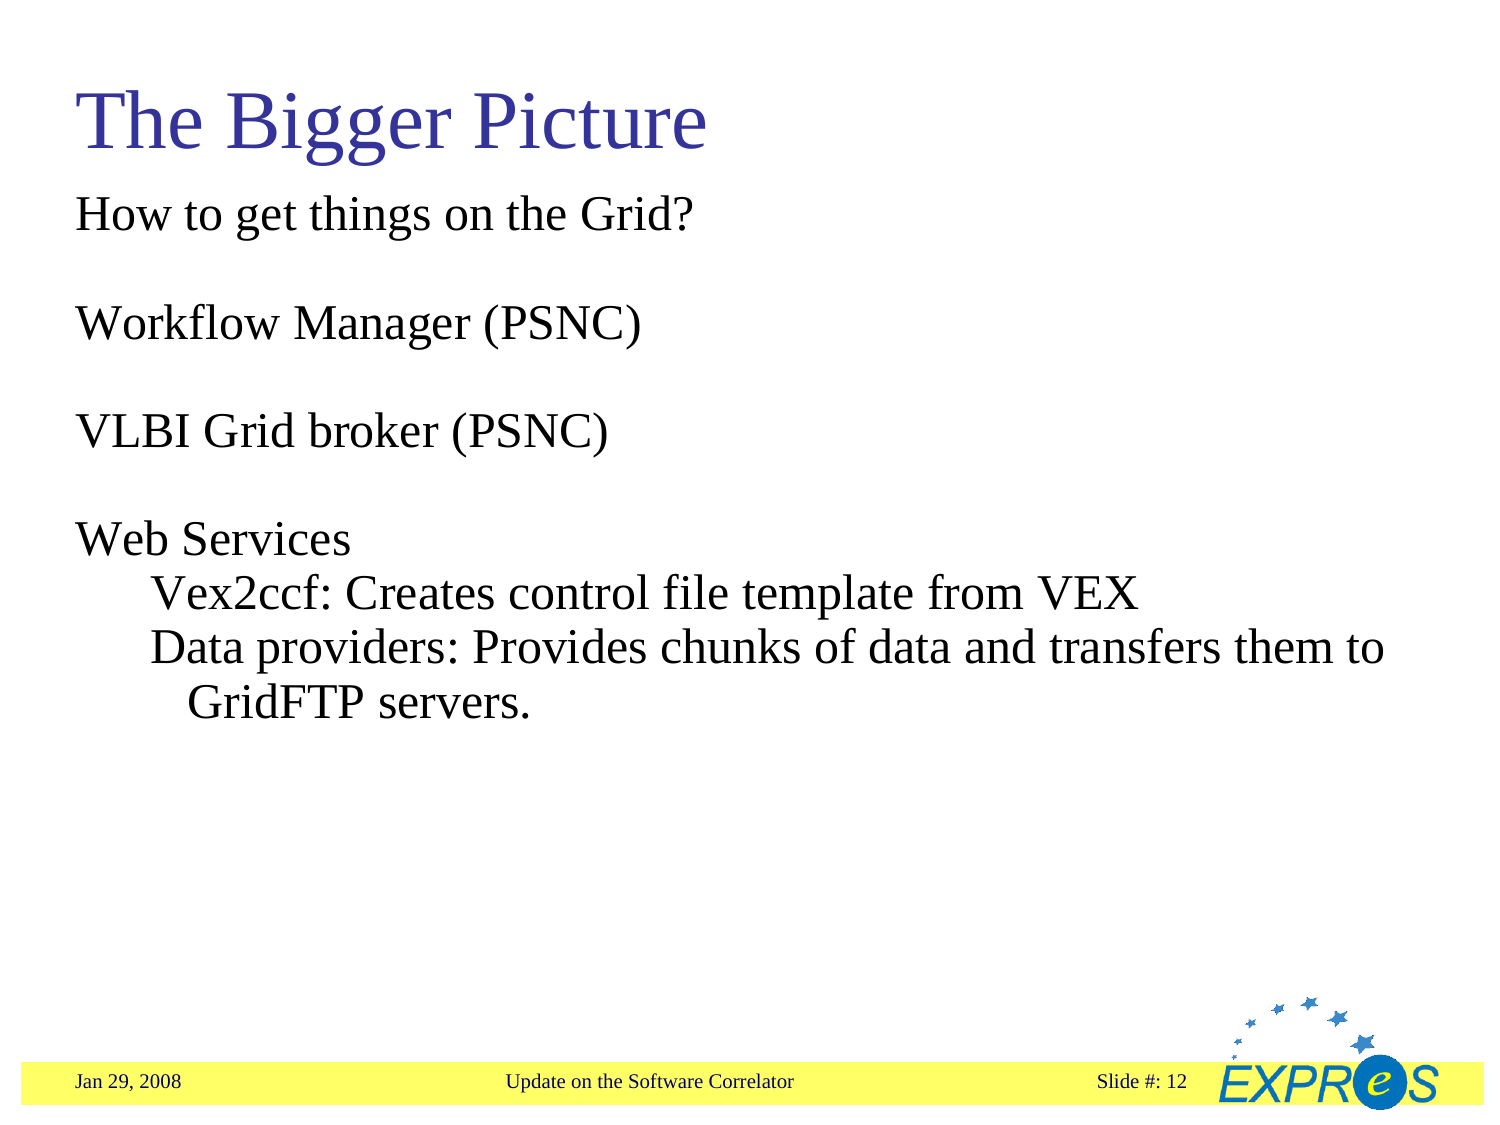

# The Bigger Picture
How to get things on the Grid?
Workflow Manager (PSNC)
VLBI Grid broker (PSNC)
Web Services
Vex2ccf: Creates control file template from VEX
Data providers: Provides chunks of data and transfers them to GridFTP servers.